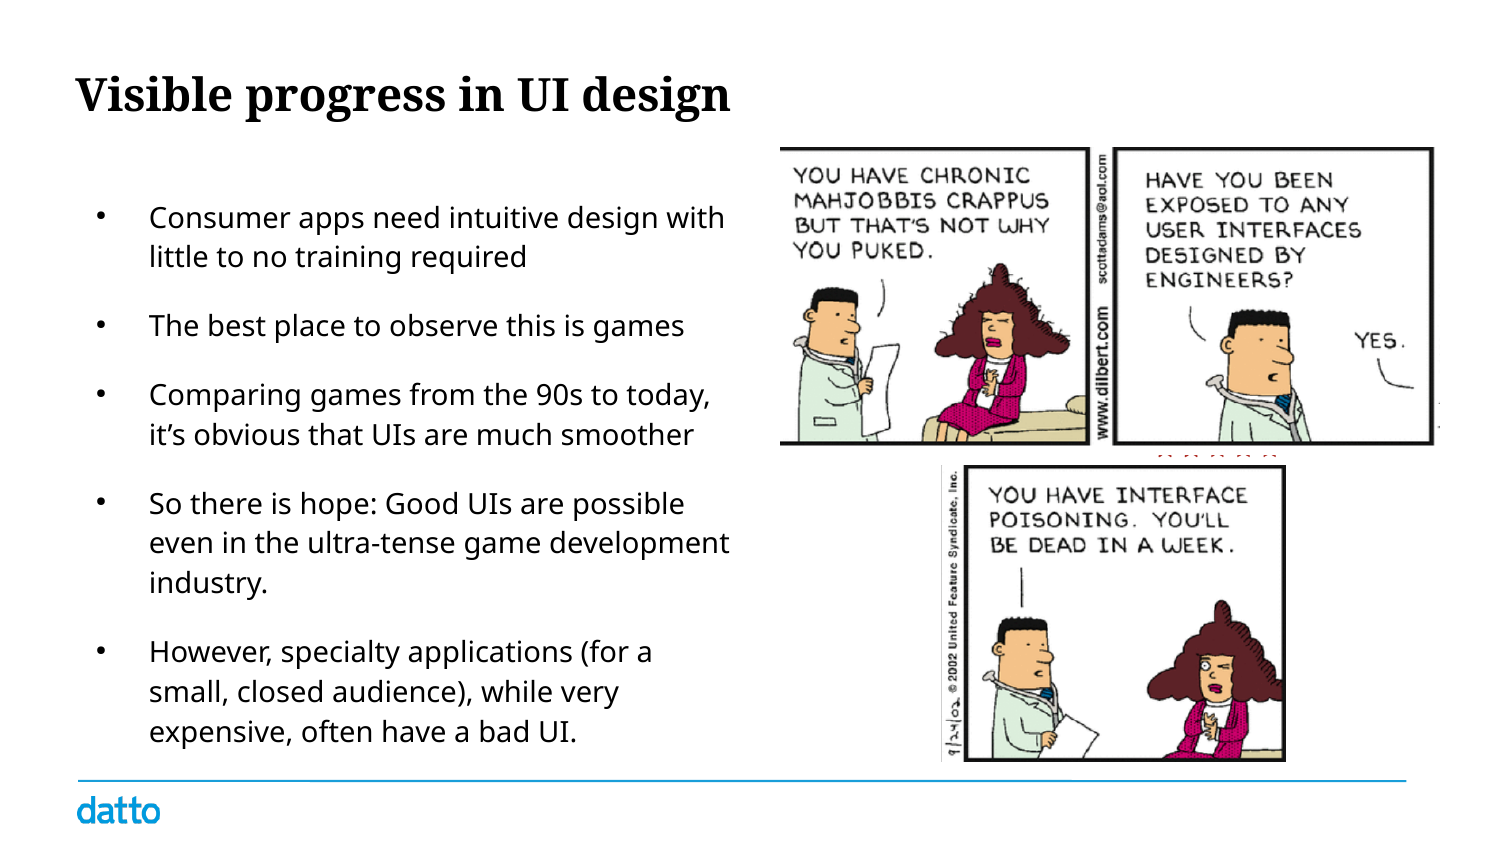

# Visible progress in UI design
Consumer apps need intuitive design with little to no training required
The best place to observe this is games
Comparing games from the 90s to today, it’s obvious that UIs are much smoother
So there is hope: Good UIs are possible even in the ultra-tense game development industry.
However, specialty applications (for a small, closed audience), while very expensive, often have a bad UI.